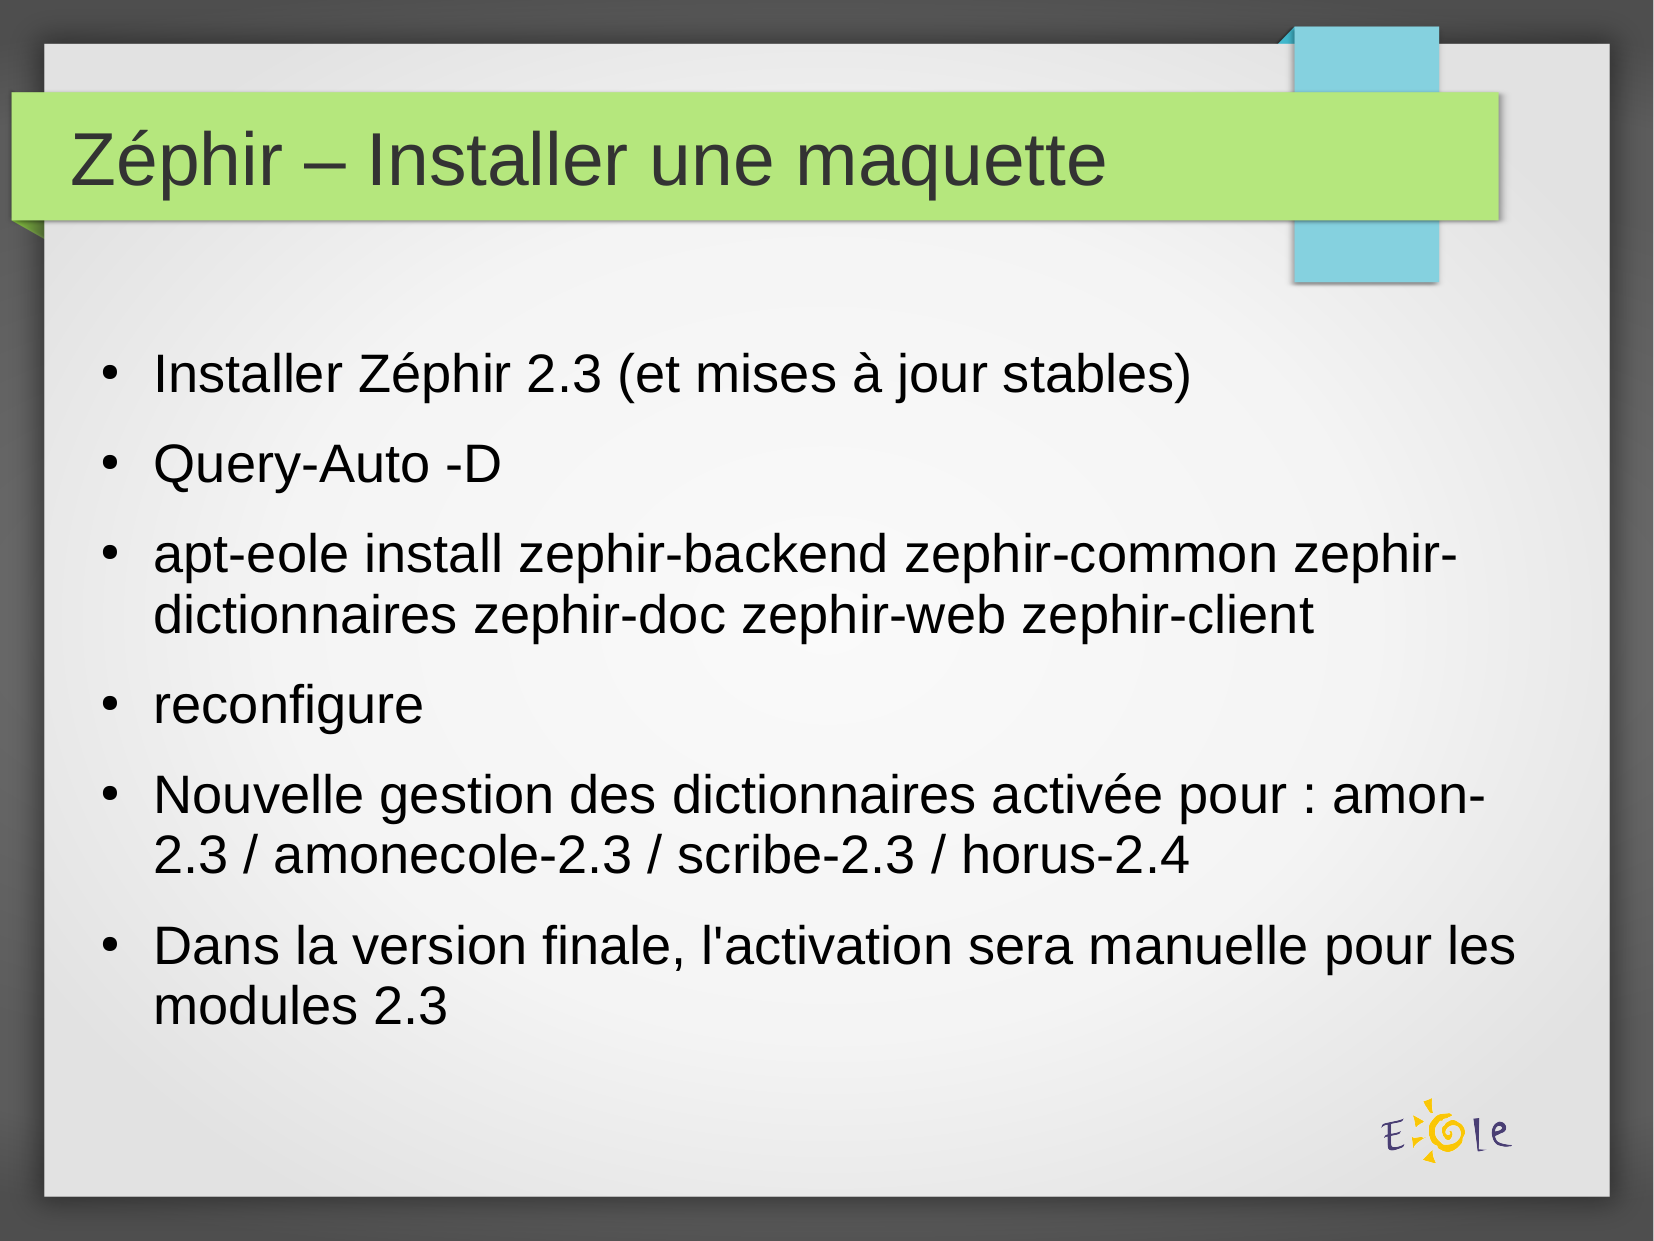

# Zéphir – Installer une maquette
Installer Zéphir 2.3 (et mises à jour stables)
Query-Auto -D
apt-eole install zephir-backend zephir-common zephir-dictionnaires zephir-doc zephir-web zephir-client
reconfigure
Nouvelle gestion des dictionnaires activée pour : amon-2.3 / amonecole-2.3 / scribe-2.3 / horus-2.4
Dans la version finale, l'activation sera manuelle pour les modules 2.3